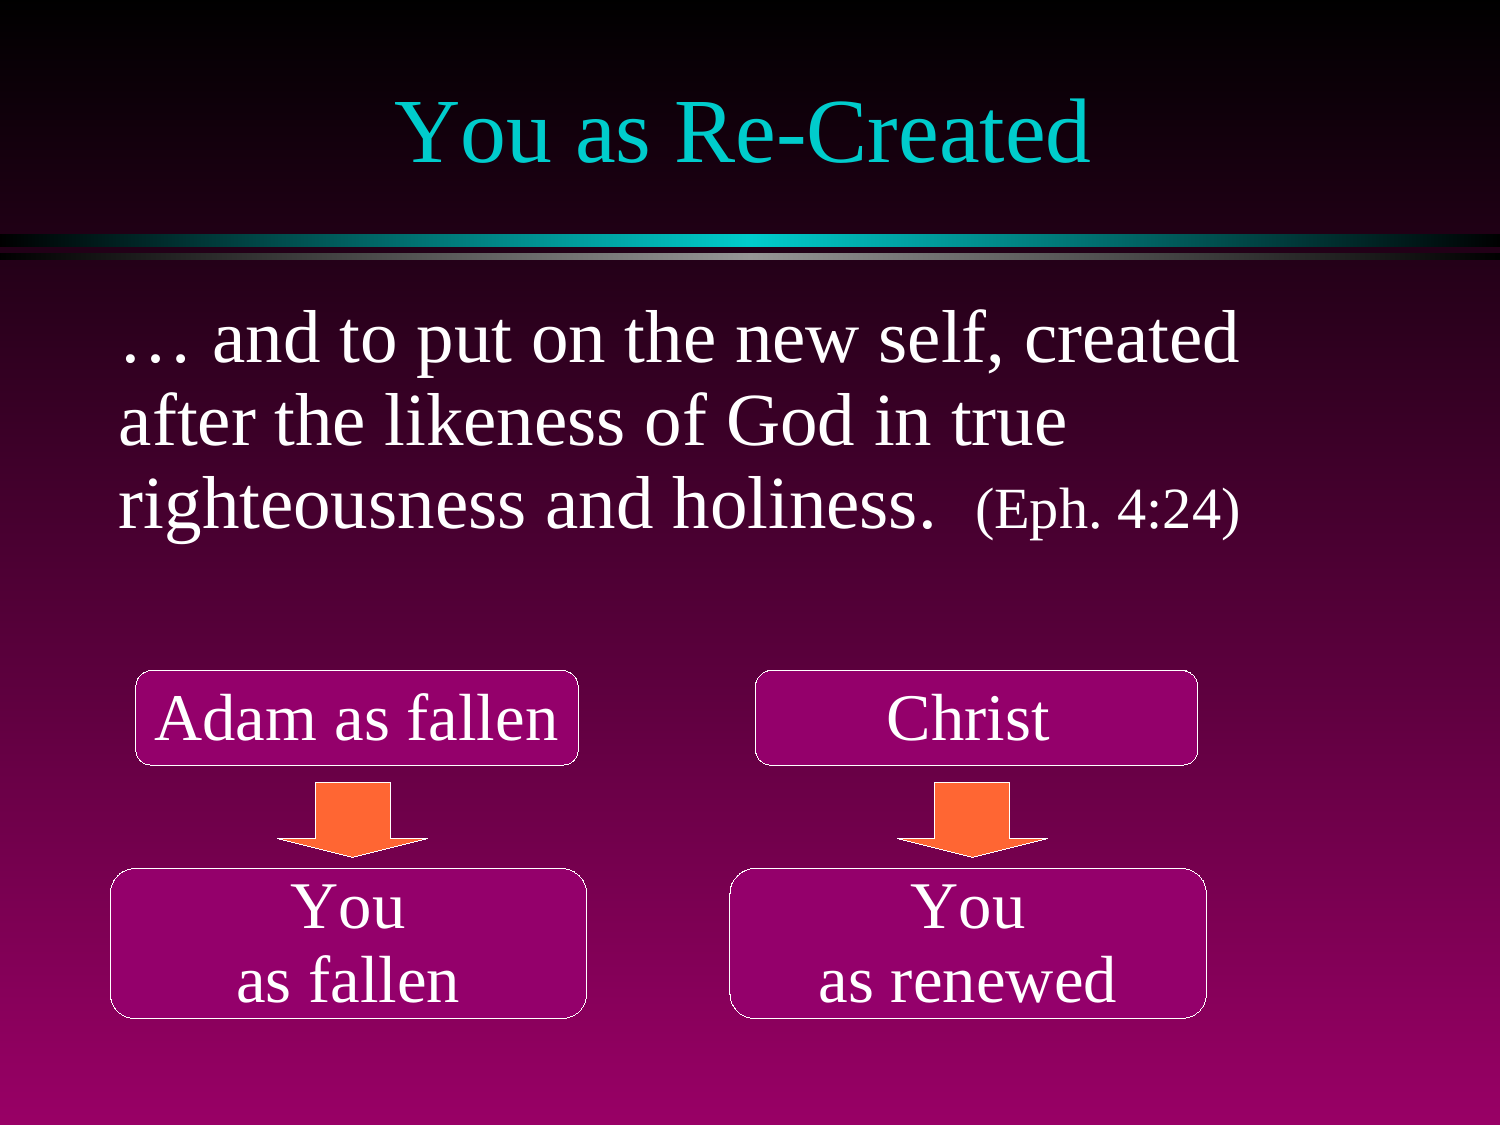

# You as Re-Created
… and to put on the new self, created after the likeness of God in true righteousness and holiness. (Eph. 4:24)
Adam as fallen
Christ
You
as fallen
You
as renewed
Adam as fallen
You
as fallen